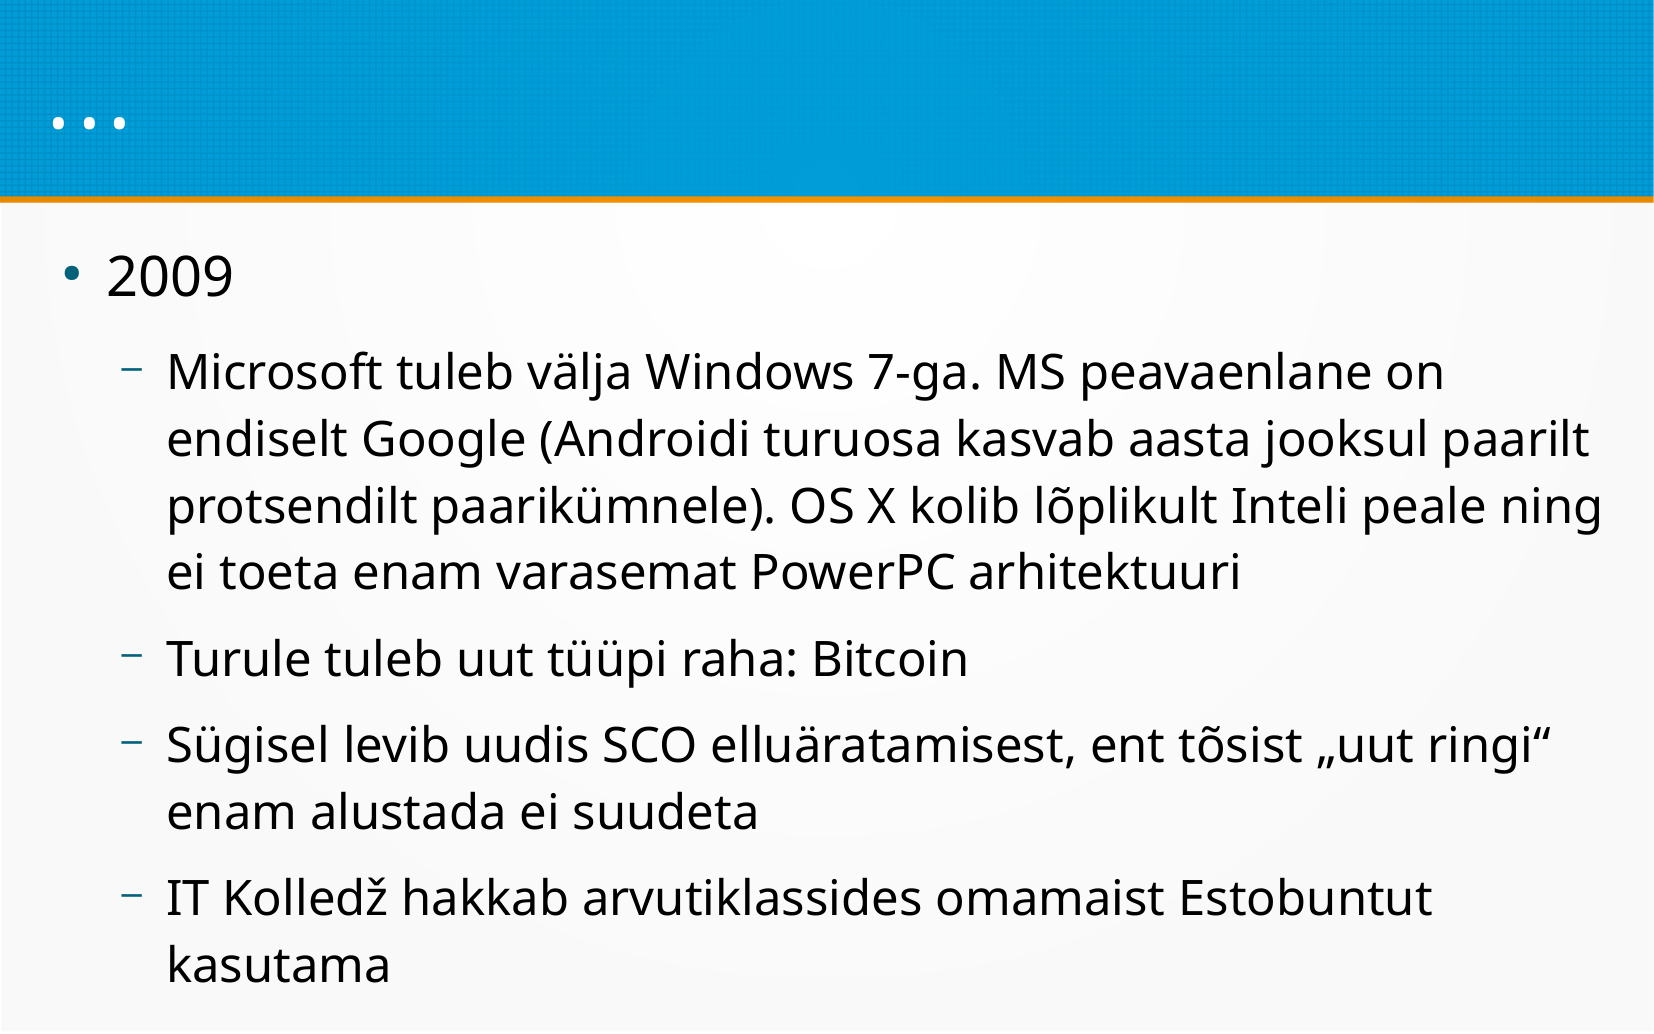

# ...
2009
Microsoft tuleb välja Windows 7-ga. MS peavaenlane on endiselt Google (Androidi turuosa kasvab aasta jooksul paarilt protsendilt paarikümnele). OS X kolib lõplikult Inteli peale ning ei toeta enam varasemat PowerPC arhitektuuri
Turule tuleb uut tüüpi raha: Bitcoin
Sügisel levib uudis SCO elluäratamisest, ent tõsist „uut ringi“ enam alustada ei suudeta
IT Kolledž hakkab arvutiklassides omamaist Estobuntut kasutama